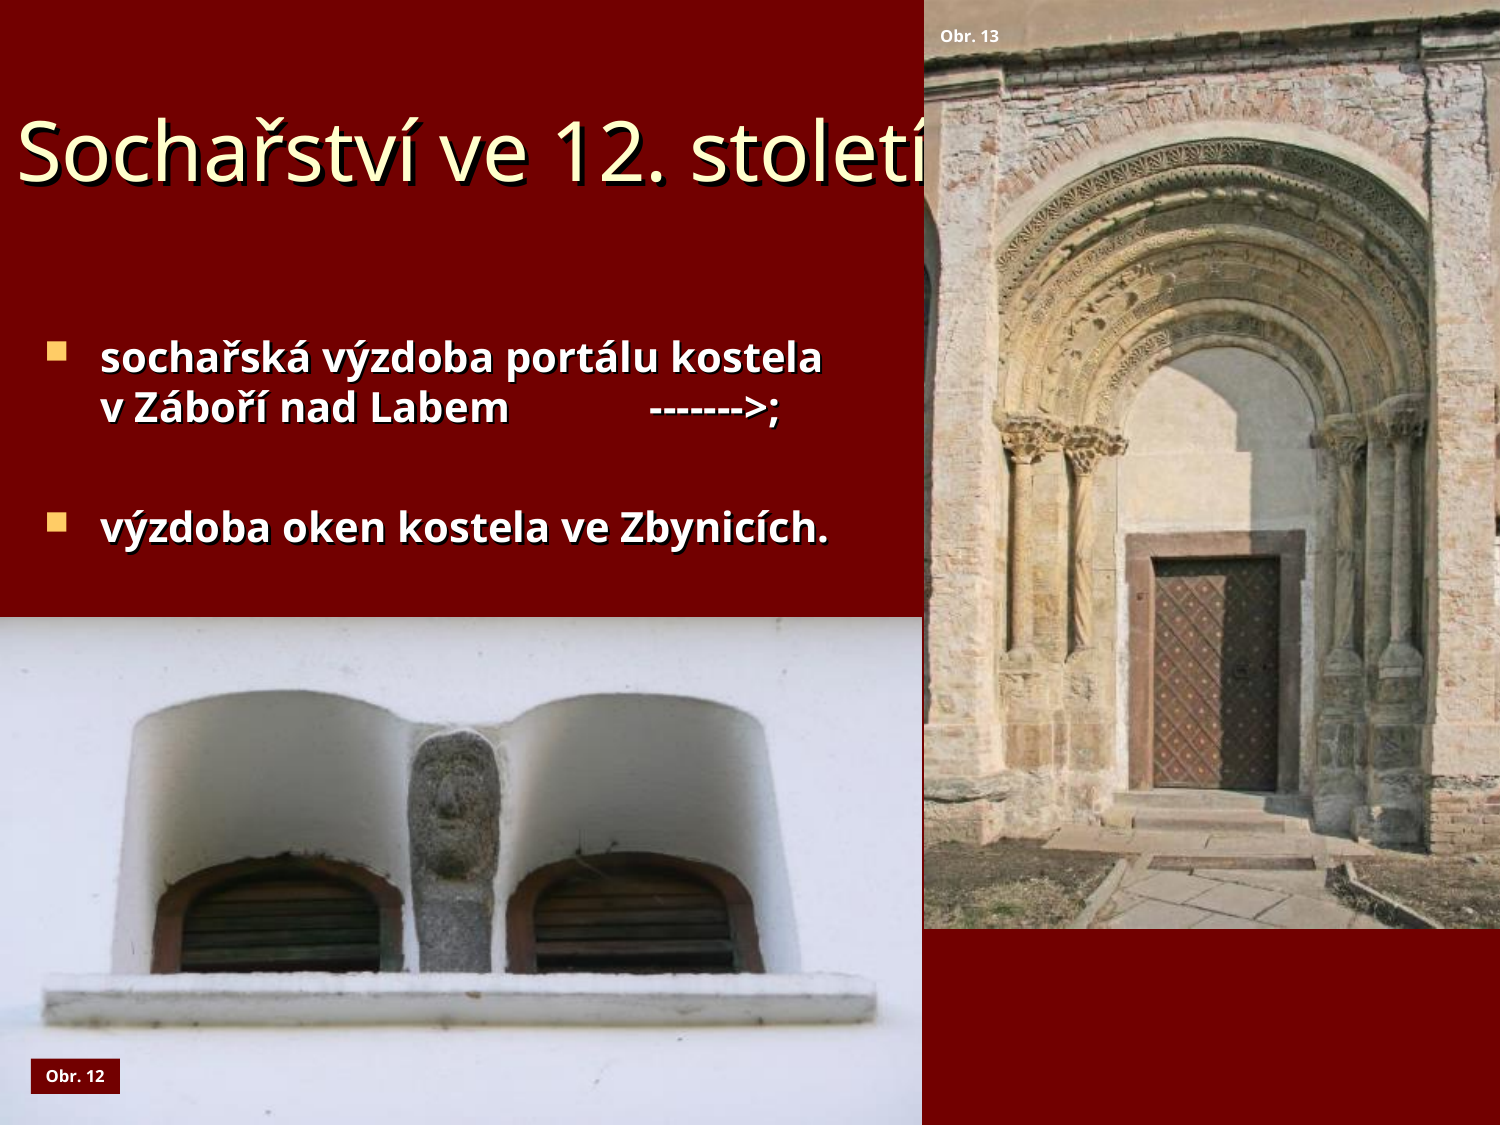

Obr. 13
# Sochařství ve 12. století
sochařská výzdoba portálu kostela v Záboří nad Labem ------->;
výzdoba oken kostela ve Zbynicích.
Obr. 12